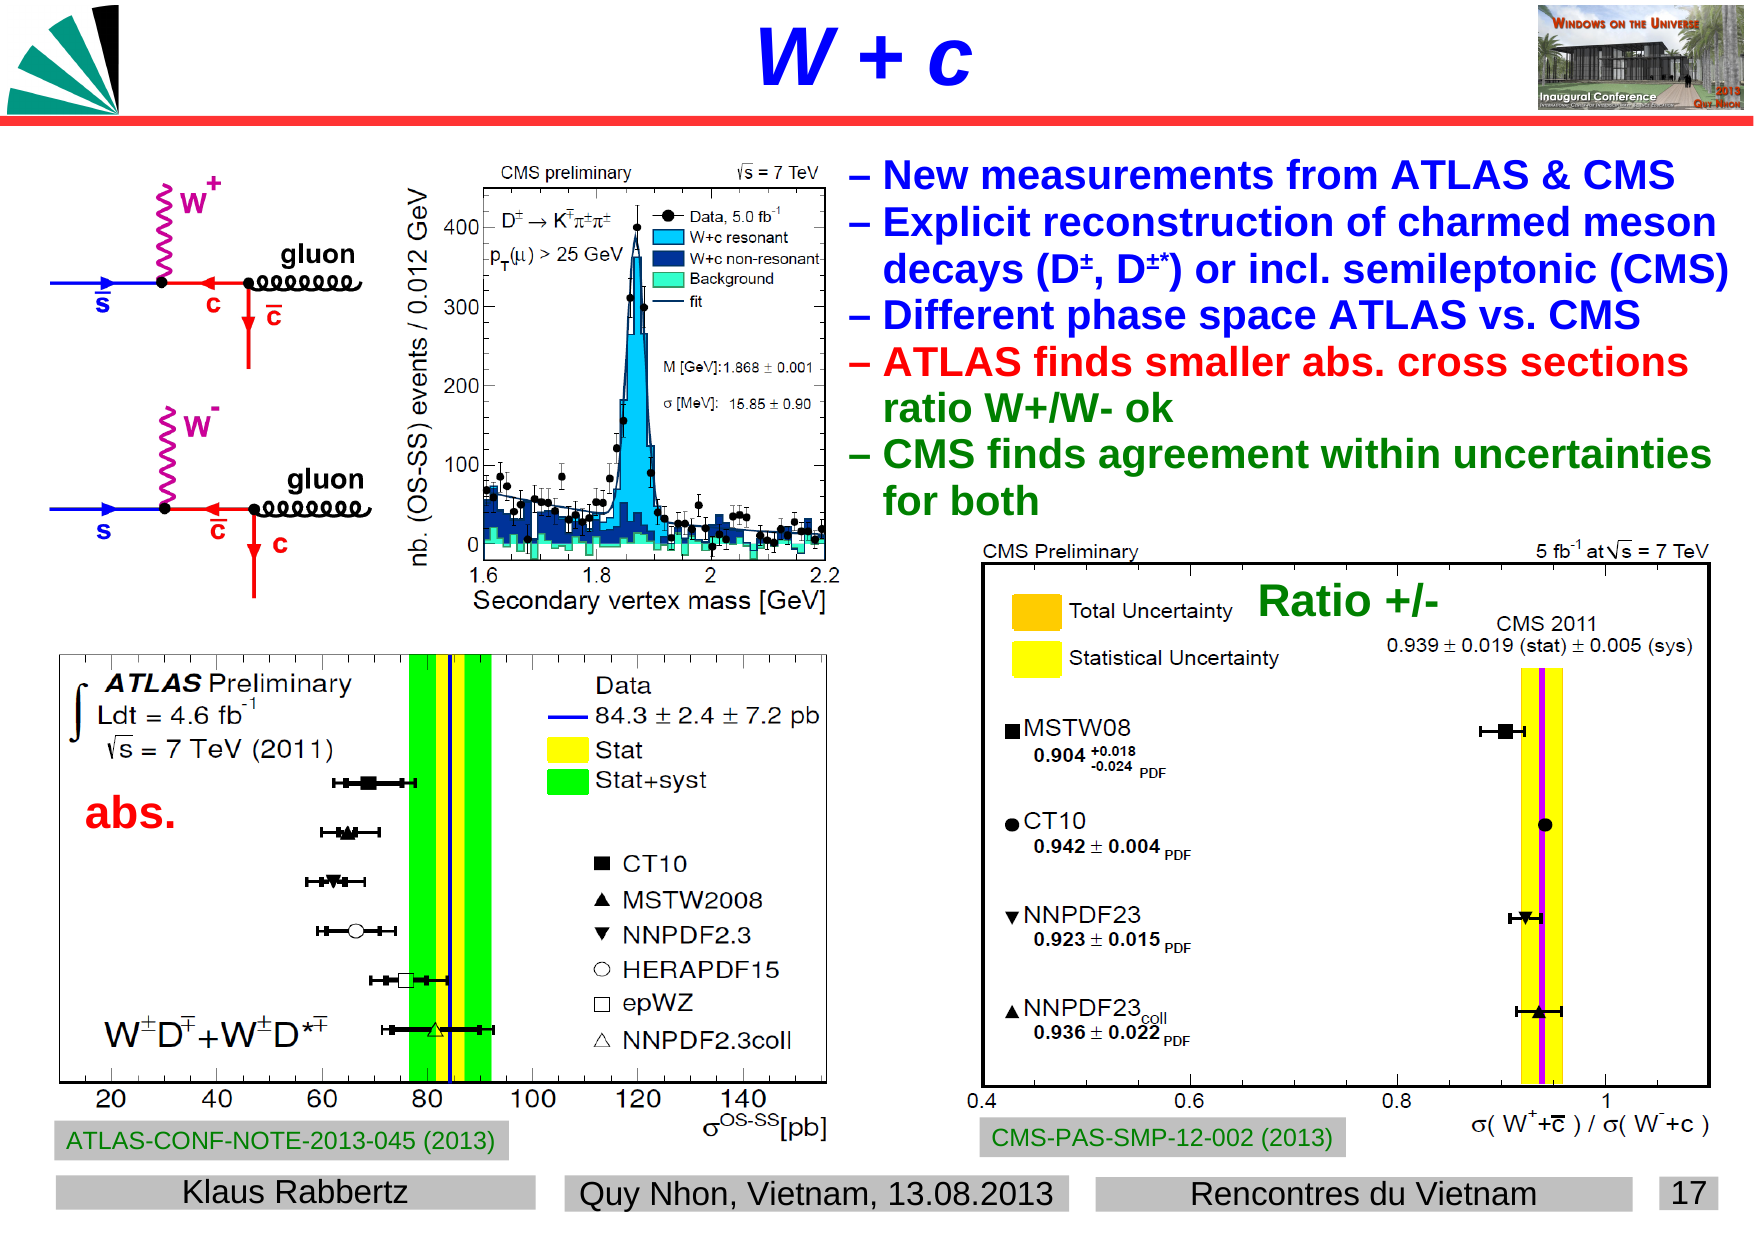

# W + c
– New measurements from ATLAS & CMS
– Explicit reconstruction of charmed meson
 decays (D±, D±*) or incl. semileptonic (CMS)
– Different phase space ATLAS vs. CMS
– ATLAS finds smaller abs. cross sections
 ratio W+/W- ok
– CMS finds agreement within uncertainties
 for both
Ratio +/-
abs.
CMS-PAS-SMP-12-002 (2013)
ATLAS-CONF-NOTE-2013-045 (2013)